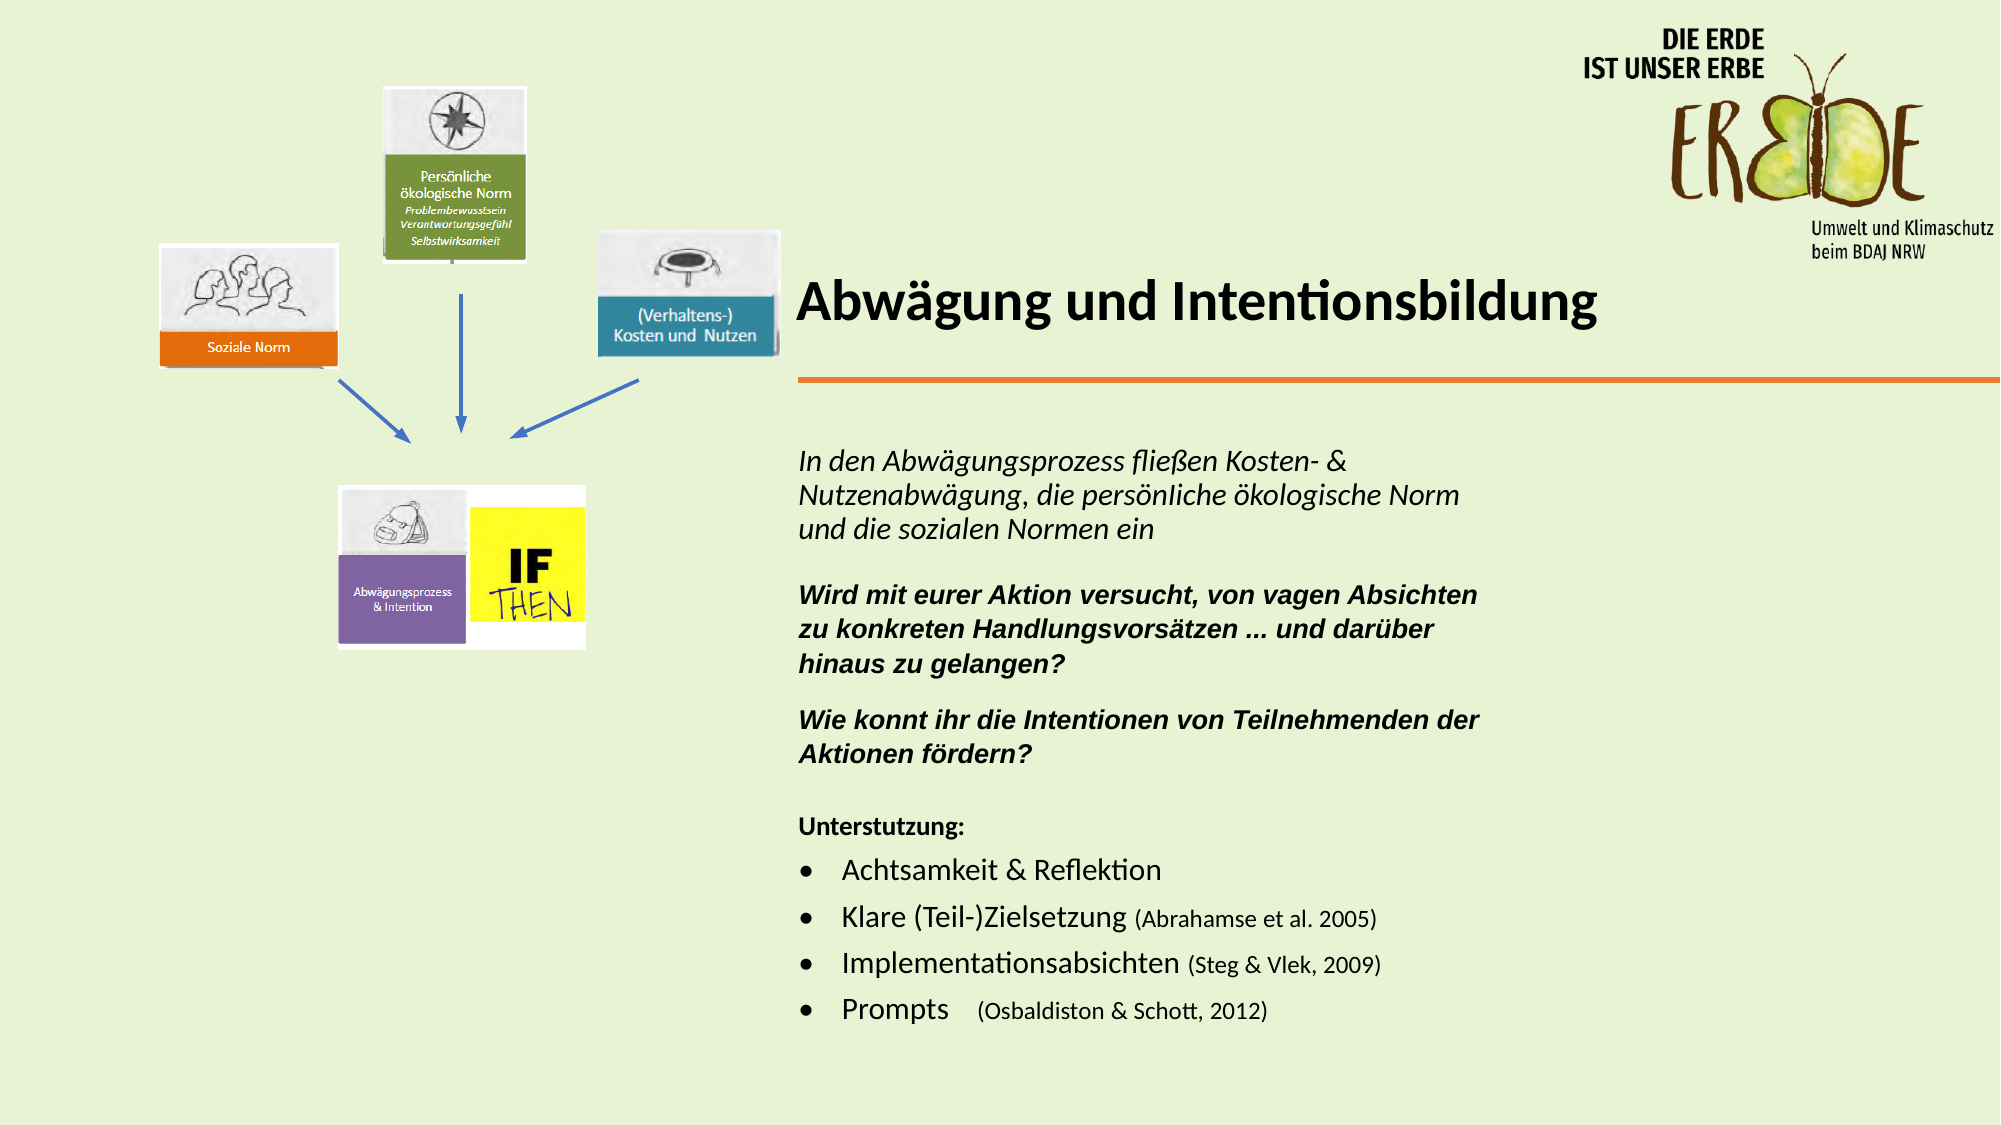

Abwägung und Intentionsbildung
In den Abwägungsprozess fließen Kosten- & Nutzenabwägung, die persönIiche ökologische Norm und die sozialen Normen ein
Wird mit eurer Aktion versucht, von vagen Absichten zu konkreten Handlungsvorsätzen ... und darüber hinaus zu gelangen?
Wie konnt ihr die Intentionen von Teilnehmenden der Aktionen fördern?
Unterstutzung:
• Achtsamkeit & Reflektion
• Klare (Teil-)Zielsetzung (Abrahamse et al. 2005)
• Implementationsabsichten (Steg & Vlek, 2009)
• Prompts (Osbaldiston & Schott, 2012)